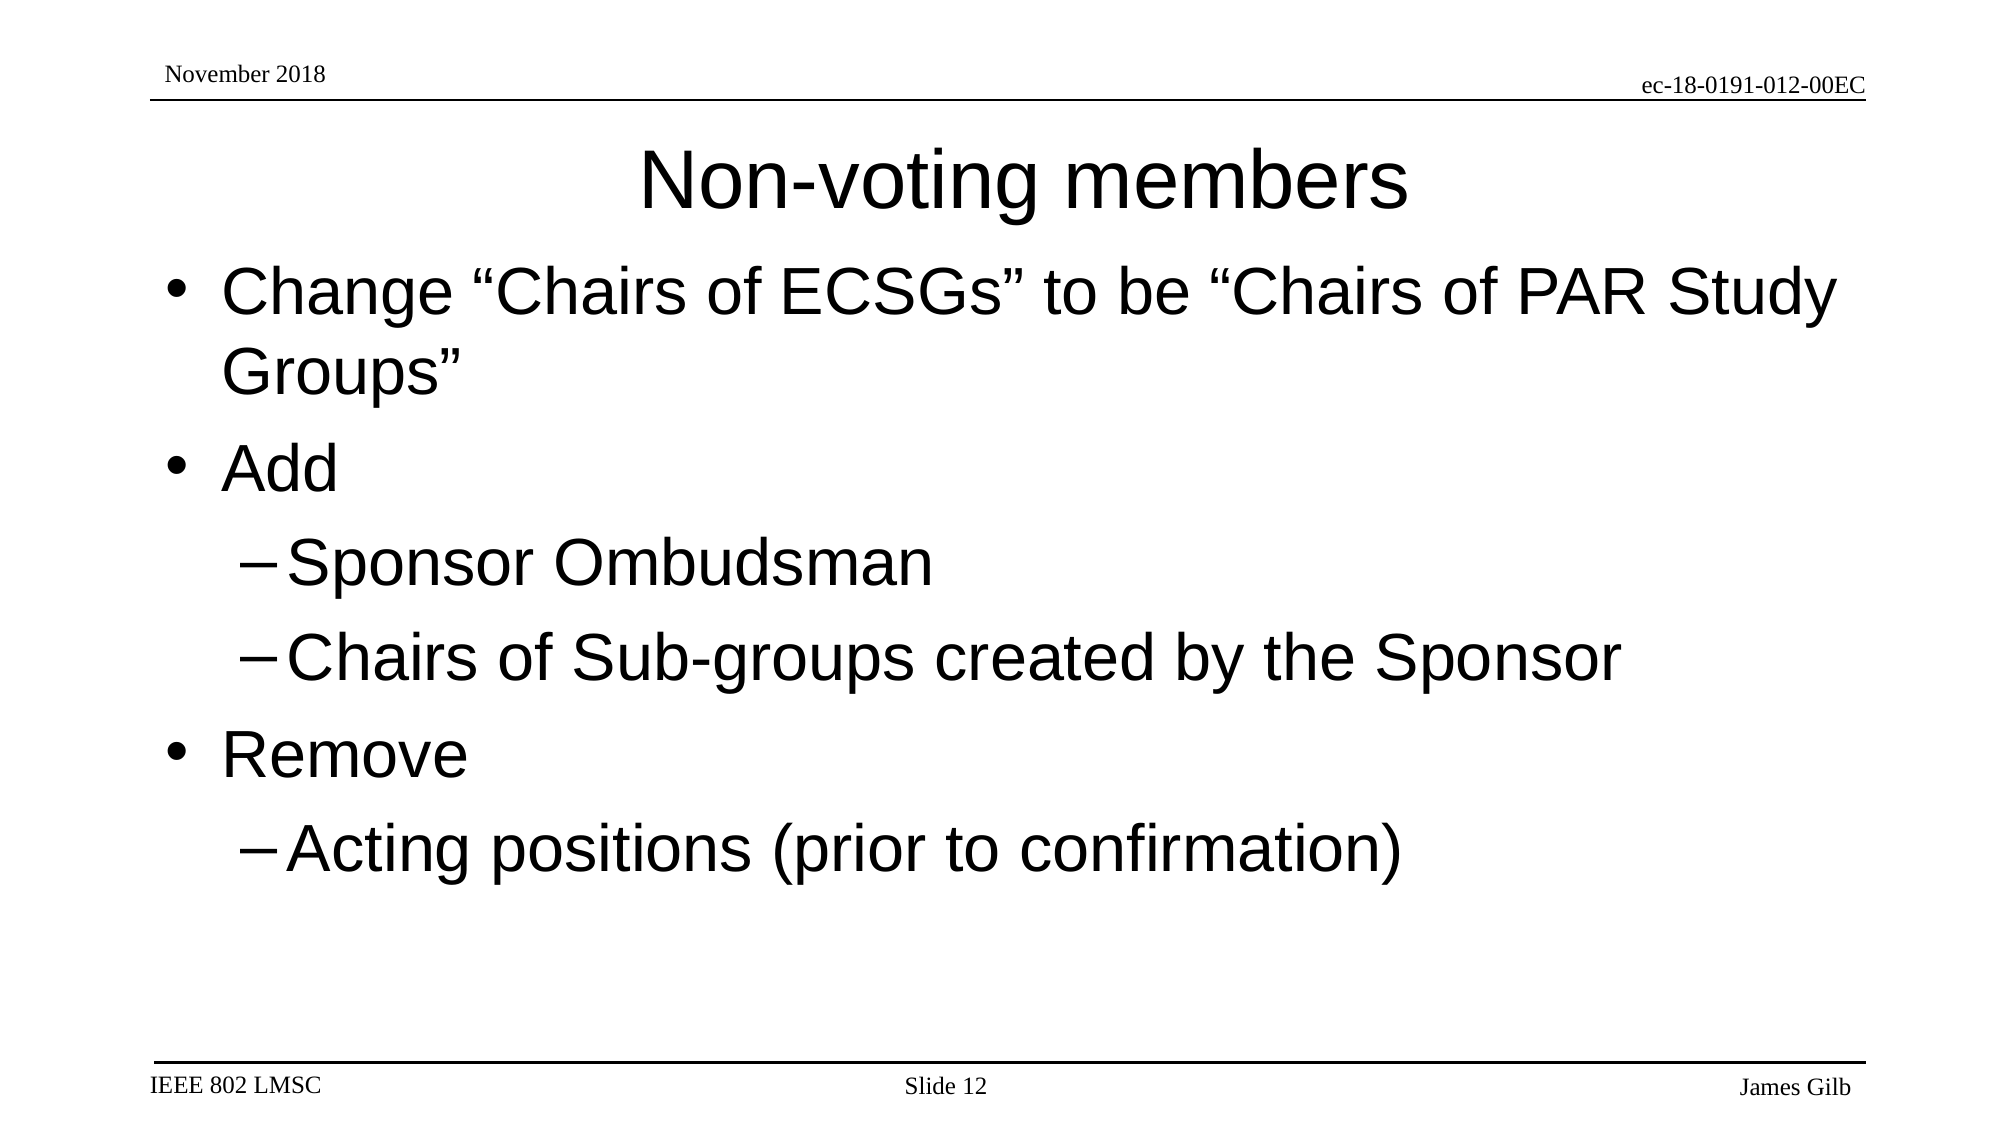

# Non-voting members
Change “Chairs of ECSGs” to be “Chairs of PAR Study Groups”
Add
Sponsor Ombudsman
Chairs of Sub-groups created by the Sponsor
Remove
Acting positions (prior to confirmation)
12